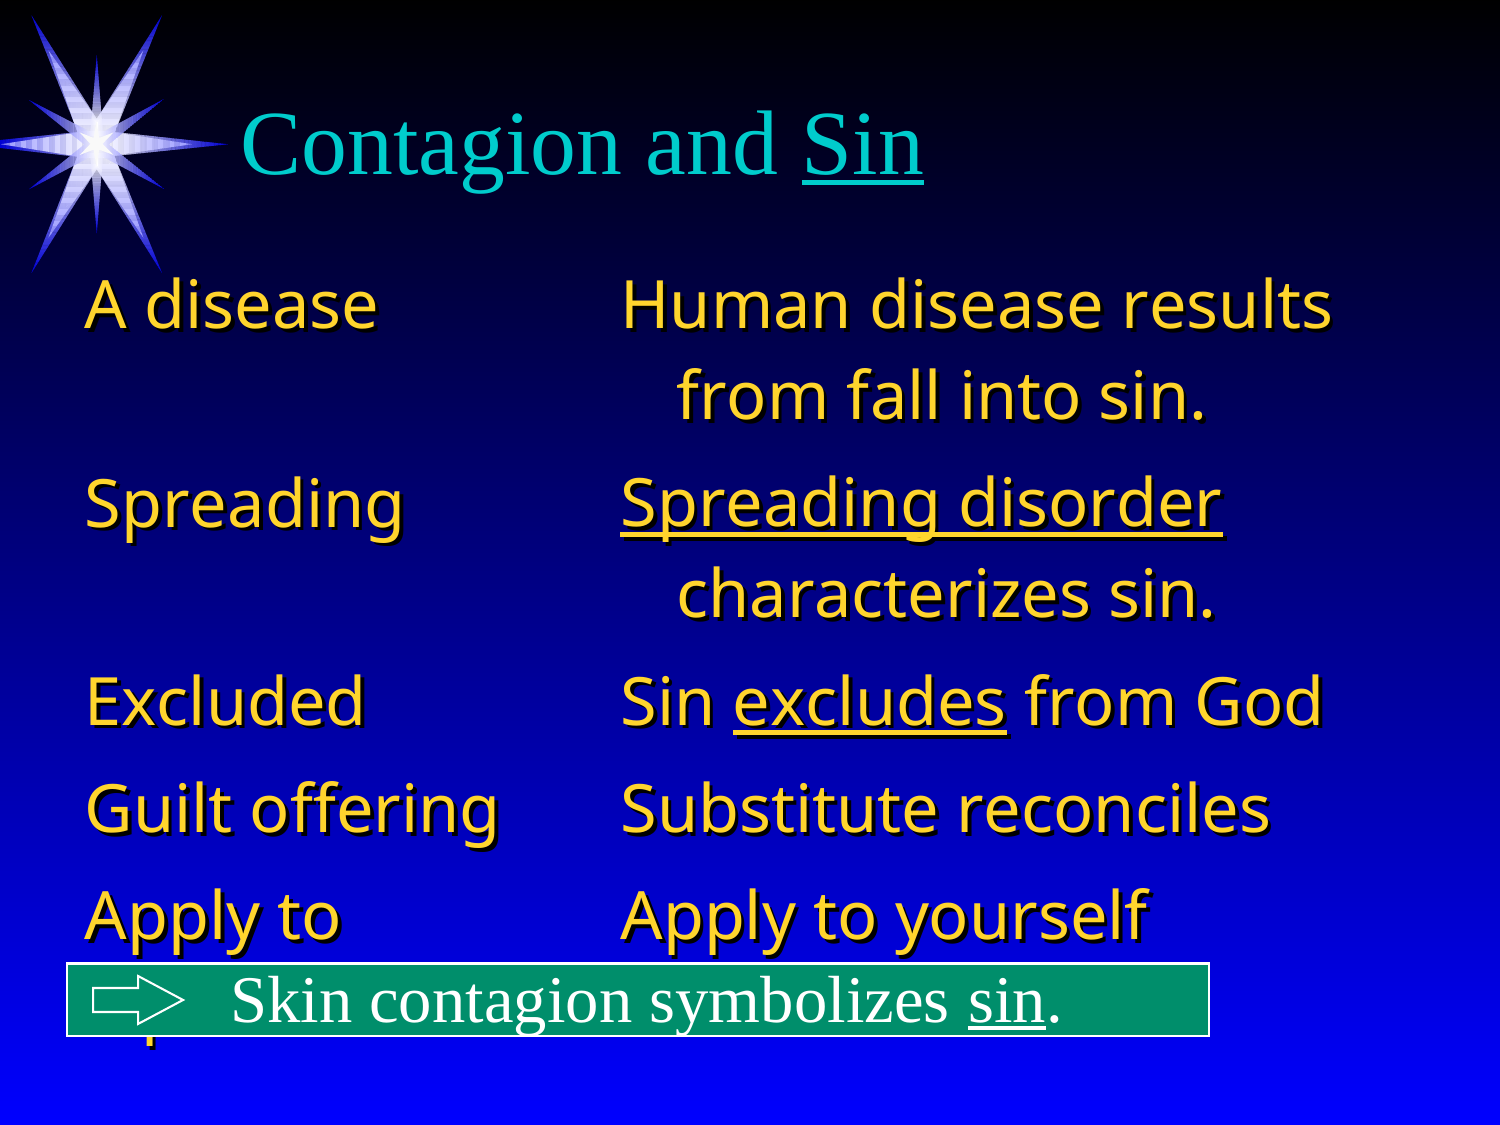

# Contagion and Sin
Human disease results from fall into sin.
Spreading disorder characterizes sin.
Sin excludes from God
Substitute reconciles
Apply to yourself
A disease
Spreading
Excluded
Guilt offering
Apply to person
 Skin contagion symbolizes sin.